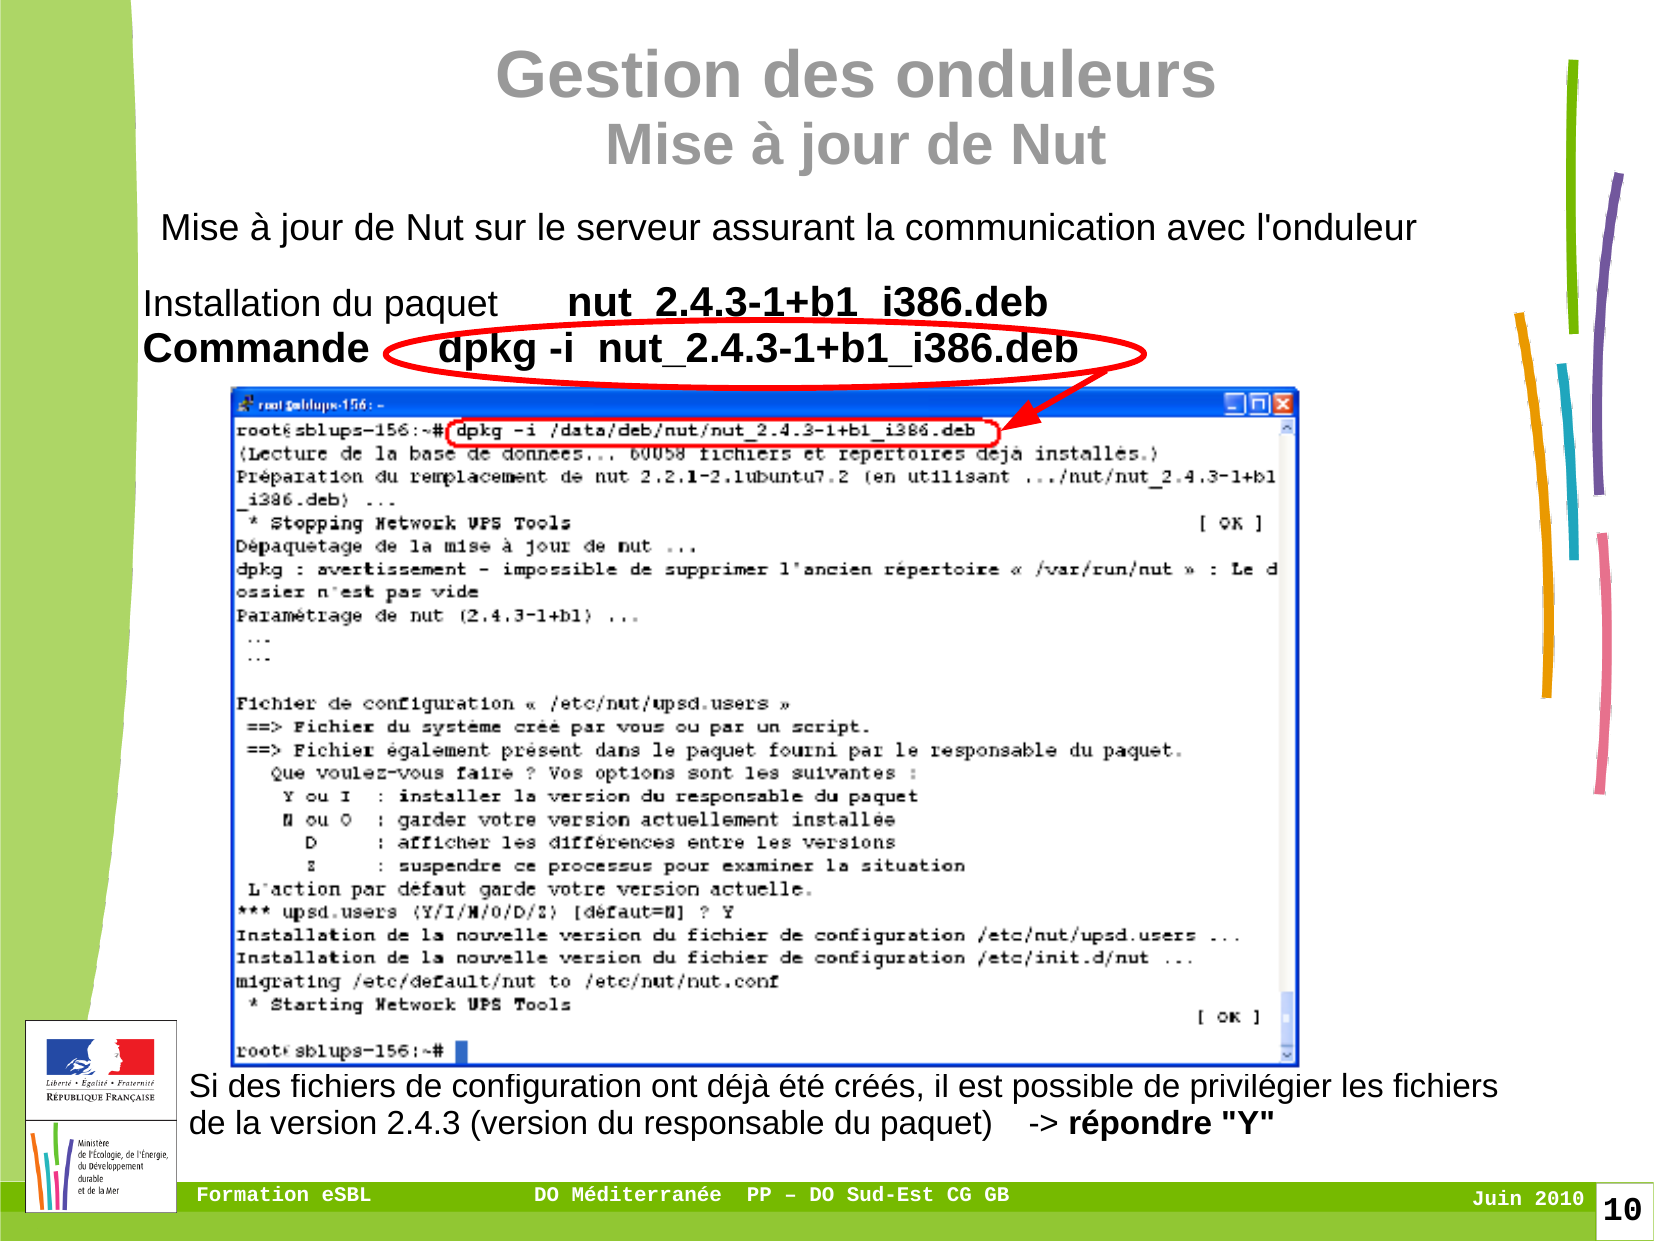

# Gestion des onduleurs Mise à jour de Nut
Mise à jour de Nut sur le serveur assurant la communication avec l'onduleur
Installation du paquet nut_2.4.3-1+b1_i386.deb
Commande 	dpkg -i nut_2.4.3-1+b1_i386.deb
 Si des fichiers de configuration ont déjà été créés, il est possible de privilégier les fichiers de la version 2.4.3 (version du responsable du paquet) 	-> répondre "Y"
10